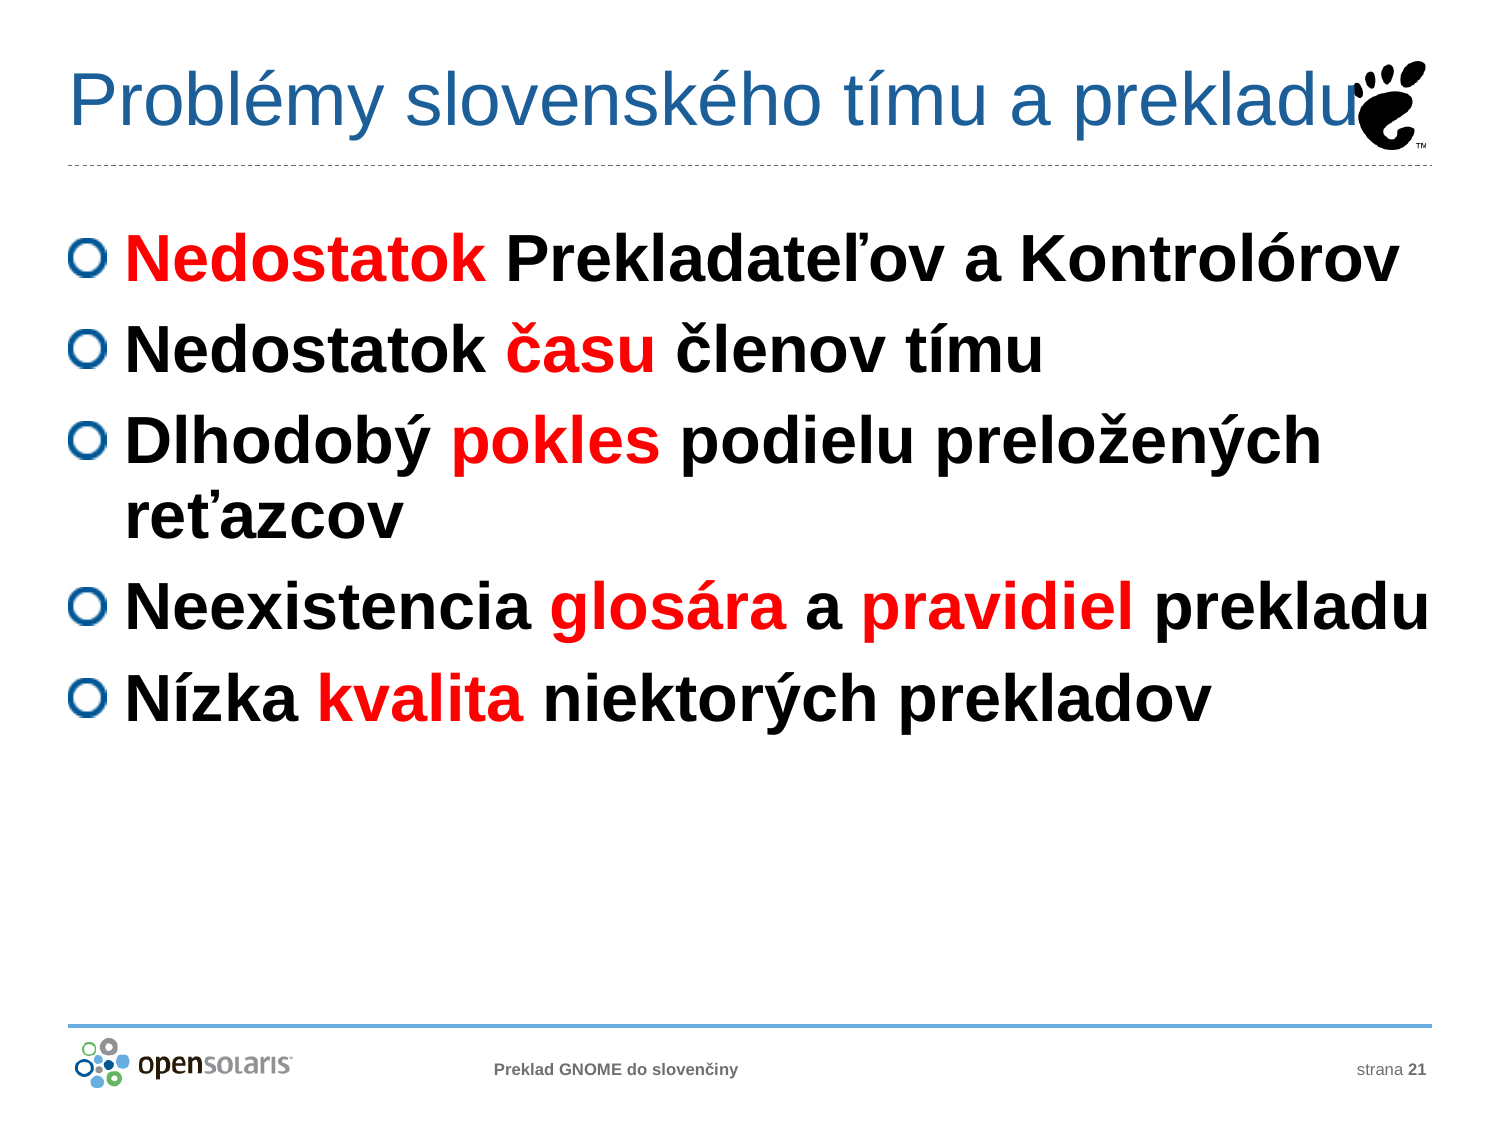

# Problémy slovenského tímu a prekladu
Nedostatok Prekladateľov a Kontrolórov
Nedostatok času členov tímu
Dlhodobý pokles podielu preložených reťazcov
Neexistencia glosára a pravidiel prekladu
Nízka kvalita niektorých prekladov
21